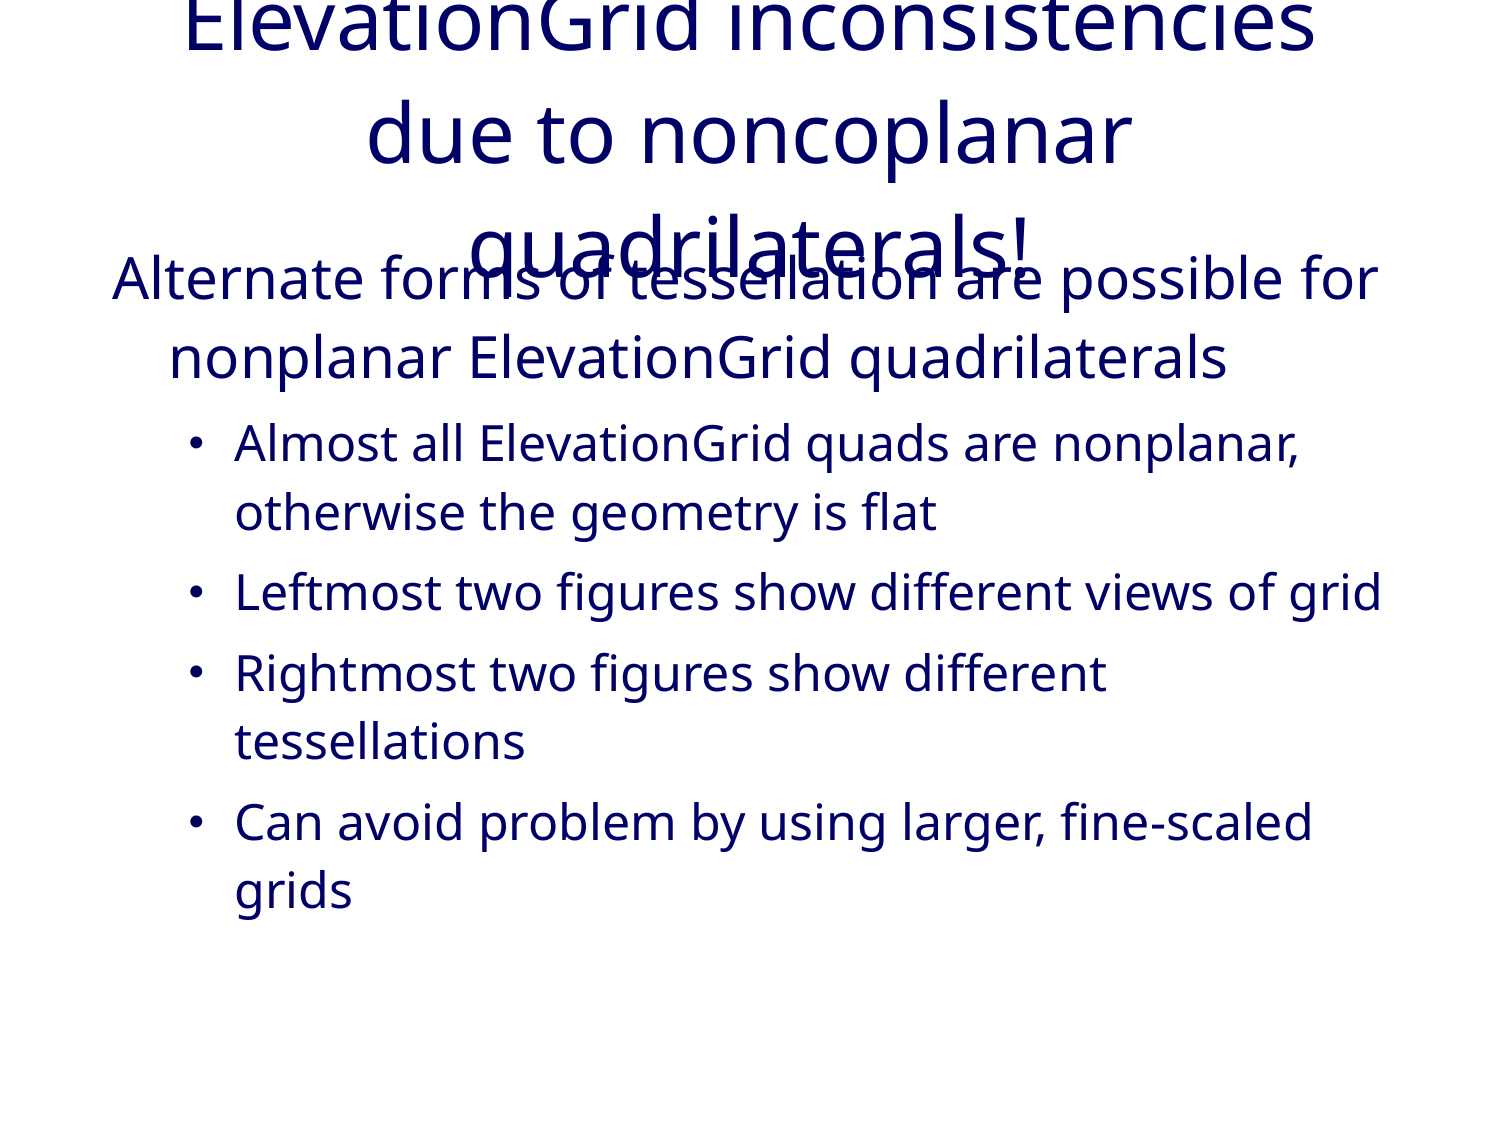

# ElevationGrid inconsistencies due to noncoplanar quadrilaterals!
Alternate forms of tessellation are possible for nonplanar ElevationGrid quadrilaterals
Almost all ElevationGrid quads are nonplanar, otherwise the geometry is flat
Leftmost two figures show different views of grid
Rightmost two figures show different tessellations
Can avoid problem by using larger, fine-scaled grids